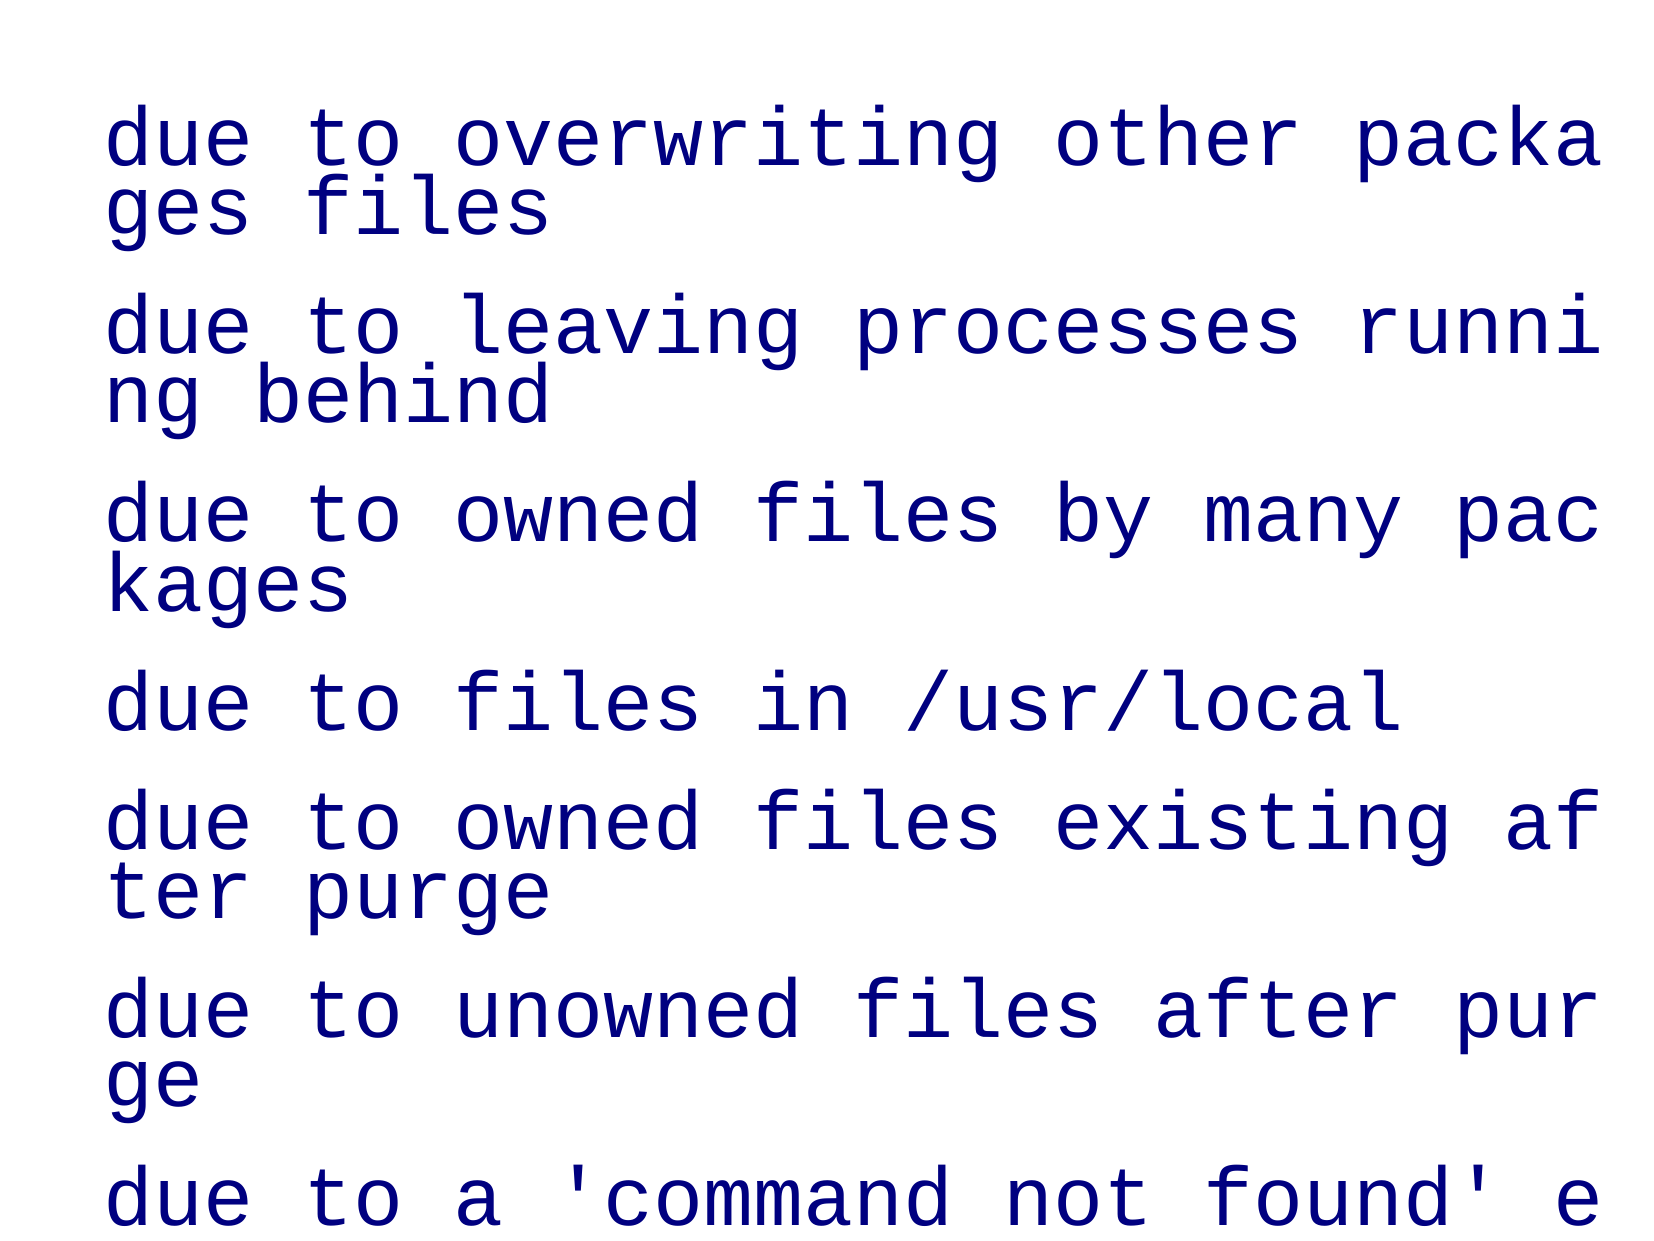

due to overwriting other packages files
due to leaving processes running behind
due to owned files by many packages
due to files in /usr/local
due to owned files existing after purge
due to unowned files after purge
due to a 'command not found' error
unclassified failures